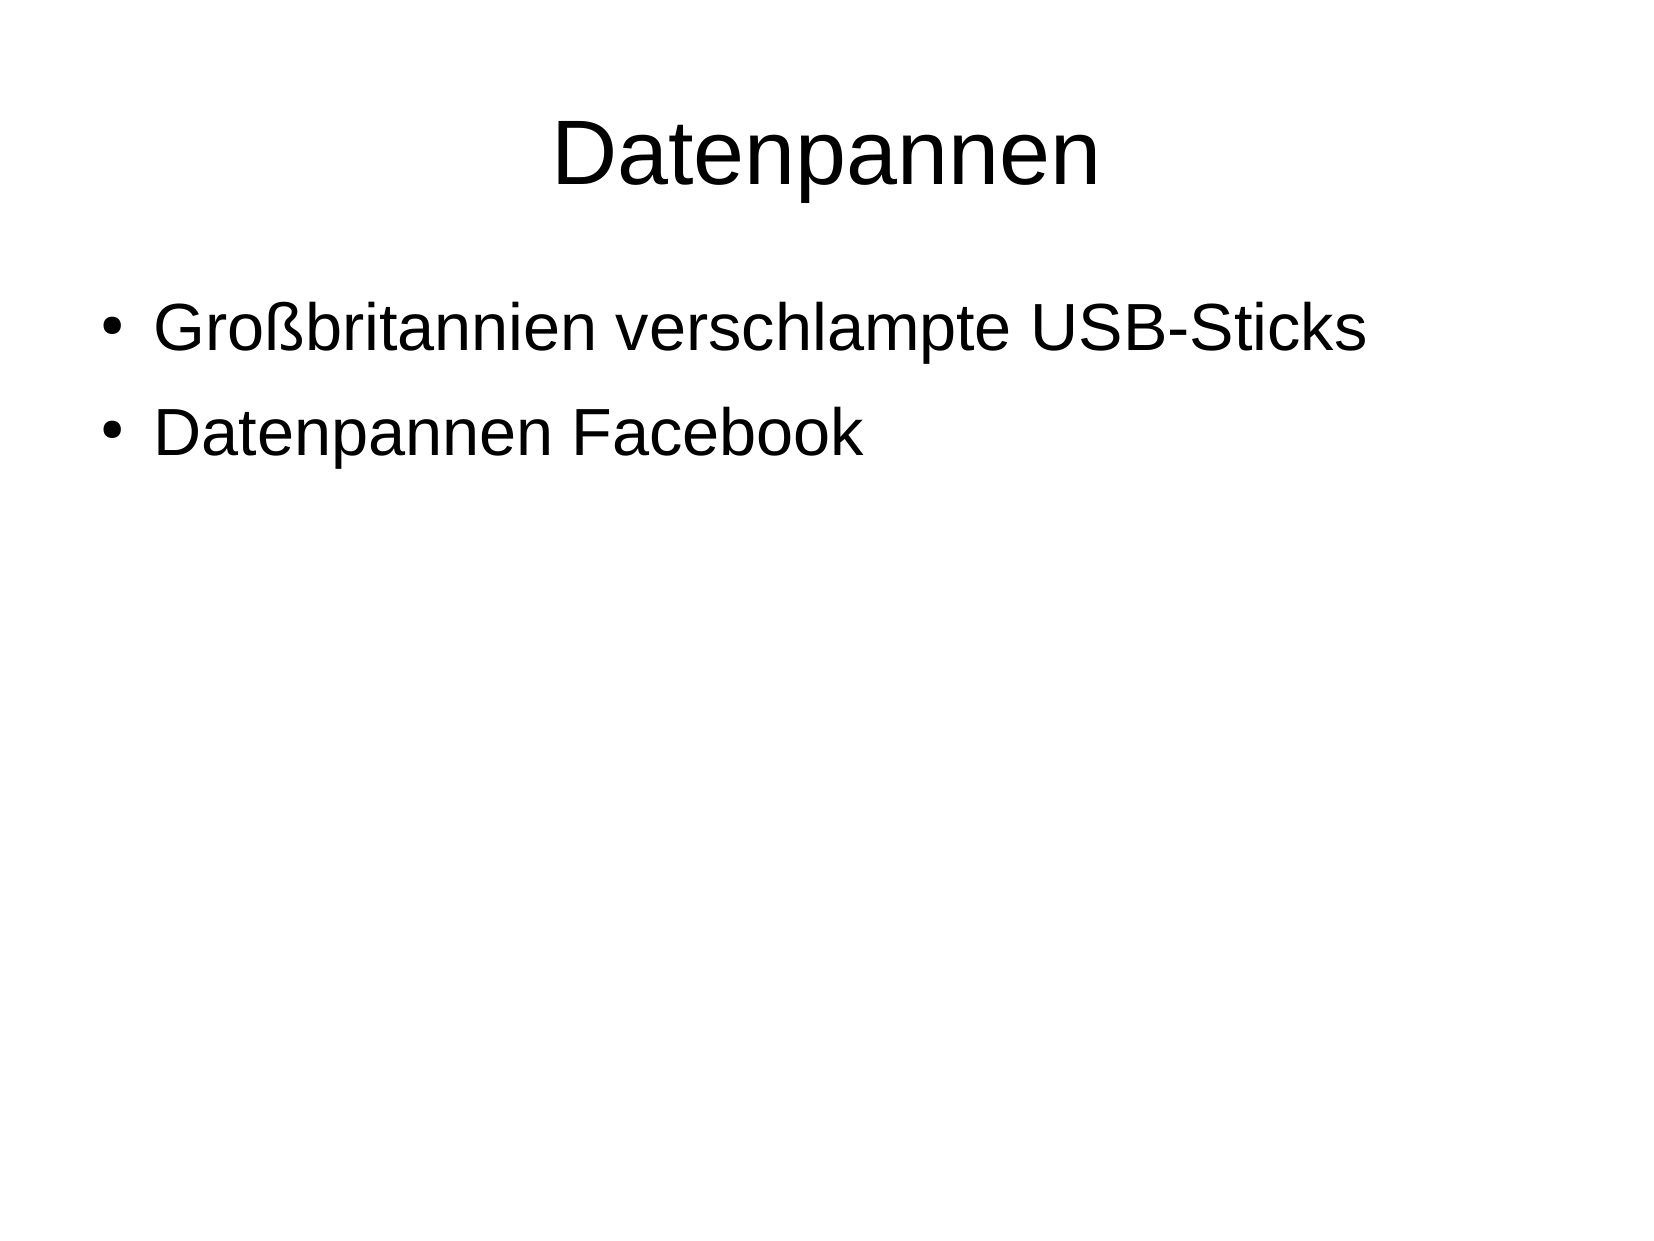

# Datenpannen
Großbritannien verschlampte USB-Sticks
Datenpannen Facebook